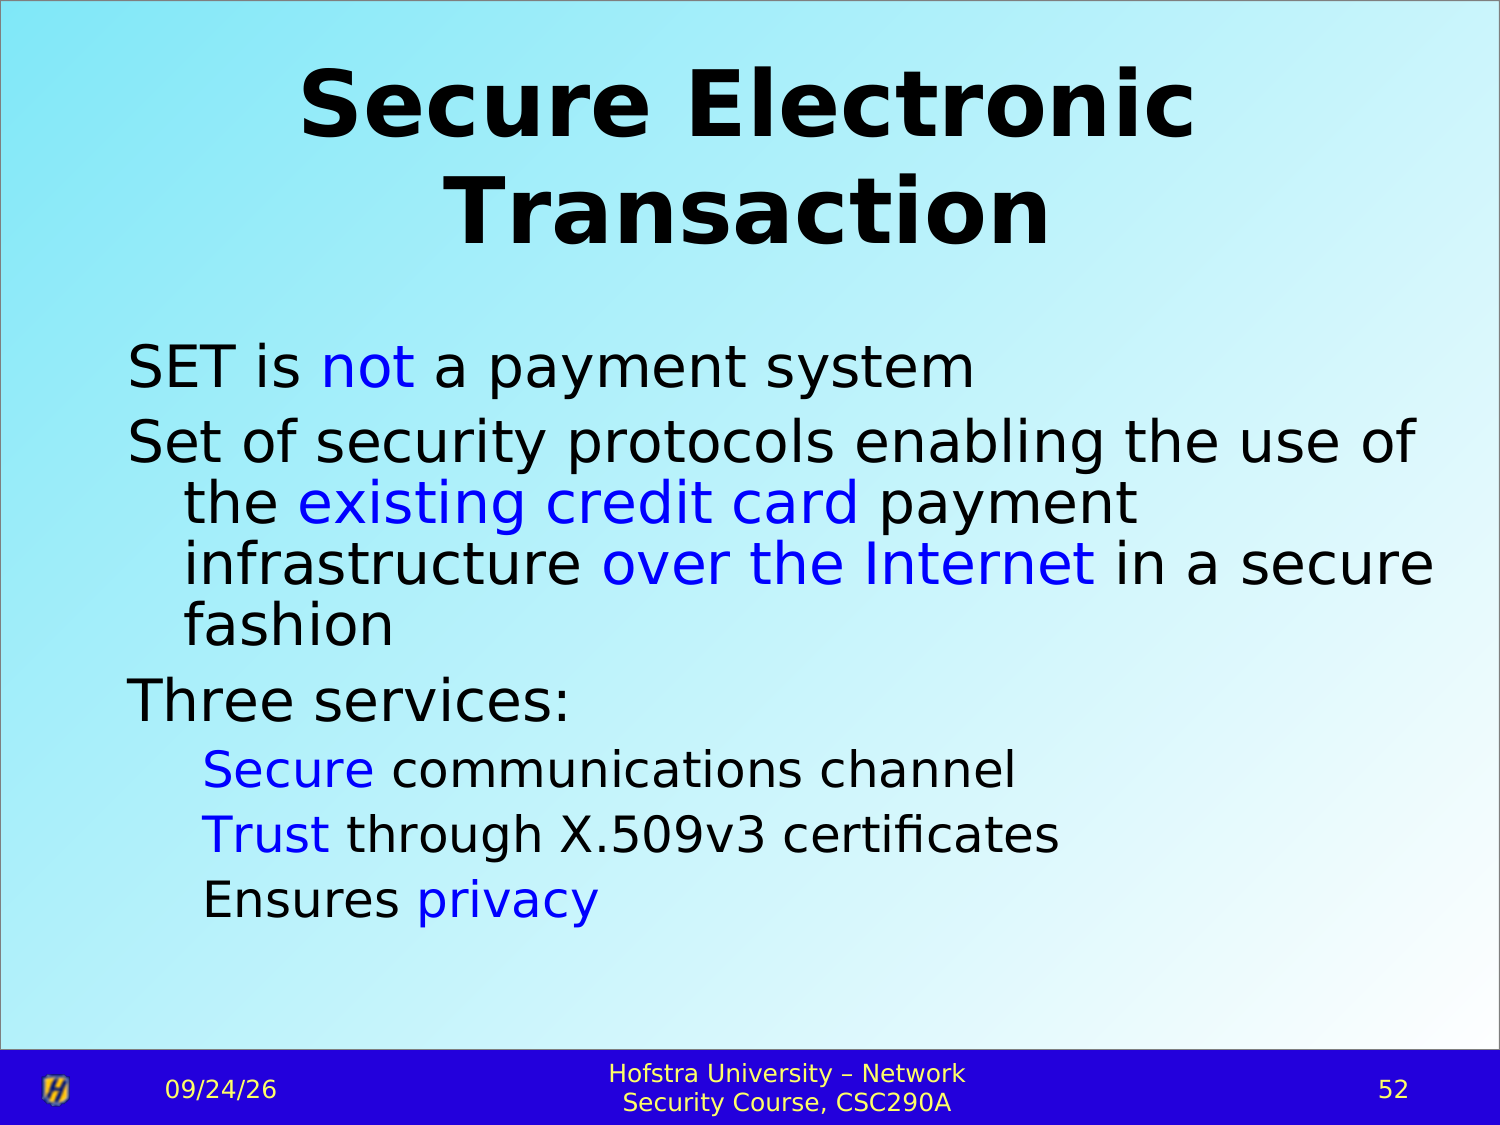

# Secure Electronic Transaction
SET is not a payment system
Set of security protocols enabling the use of the existing credit card payment infrastructure over the Internet in a secure fashion
Three services:
Secure communications channel
Trust through X.509v3 certificates
Ensures privacy
52